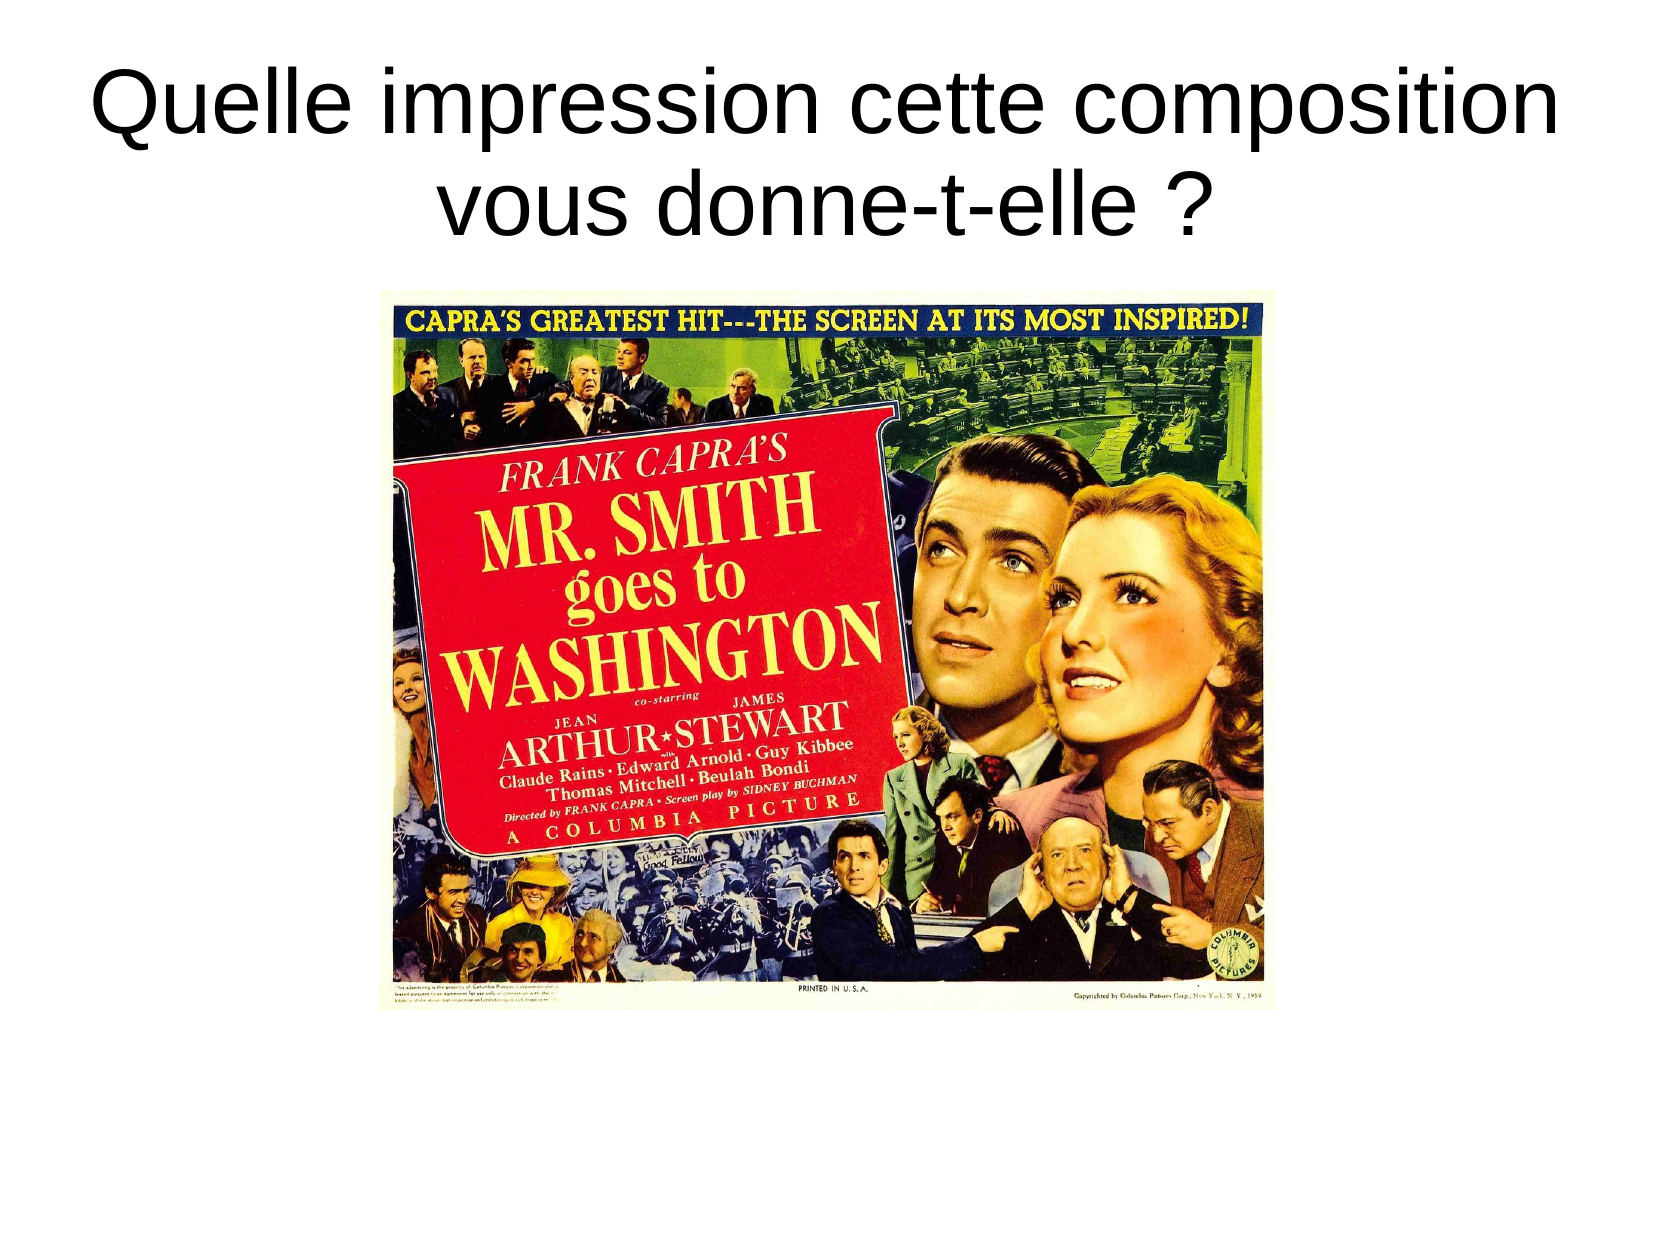

# Quelle impression cette composition vous donne-t-elle ?